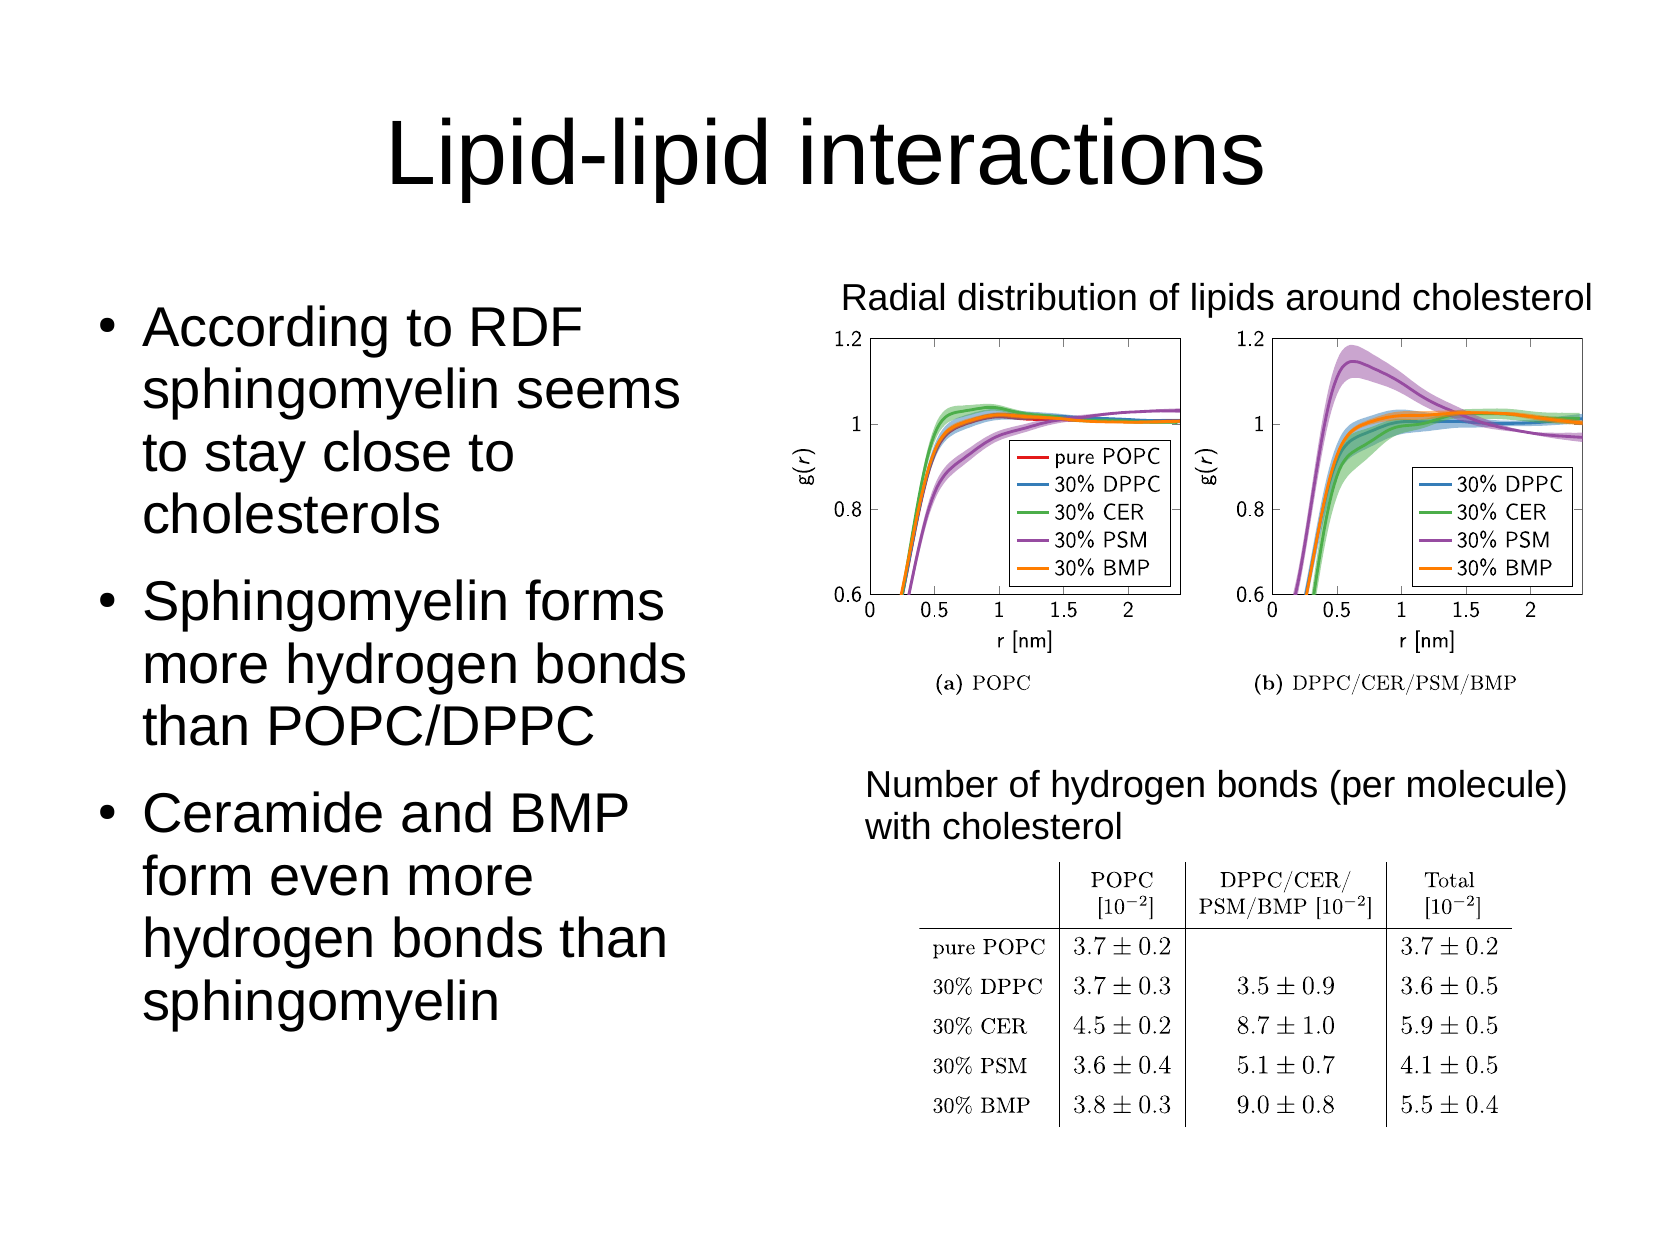

# Lipid-lipid interactions
Radial distribution of lipids around cholesterol
According to RDF sphingomyelin seems to stay close to cholesterols
Sphingomyelin forms more hydrogen bonds than POPC/DPPC
Ceramide and BMP form even more hydrogen bonds than sphingomyelin
Number of hydrogen bonds (per molecule) with cholesterol